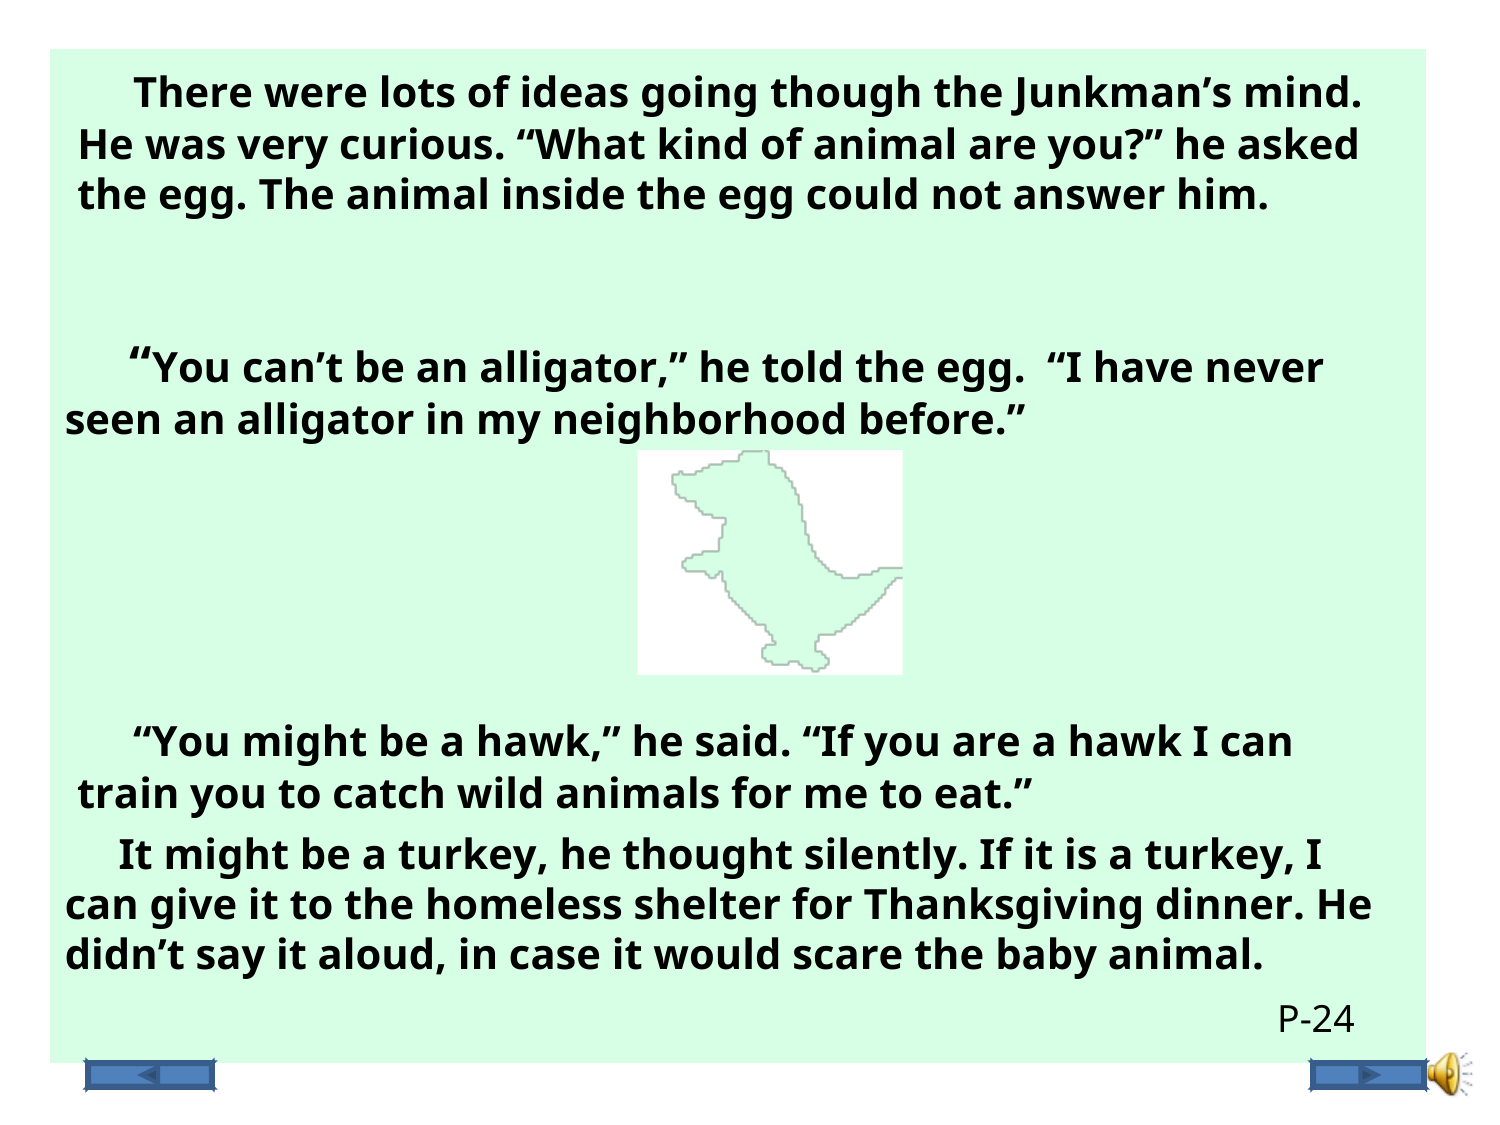

There were lots of ideas going though the Junkman’s mind. He was very curious. “What kind of animal are you?” he asked the egg. The animal inside the egg could not answer him.
 “You can’t be an alligator,” he told the egg. “I have never seen an alligator in my neighborhood before.”
 “You might be a hawk,” he said. “If you are a hawk I can train you to catch wild animals for me to eat.”
 It might be a turkey, he thought silently. If it is a turkey, I can give it to the homeless shelter for Thanksgiving dinner. He didn’t say it aloud, in case it would scare the baby animal.
P-24